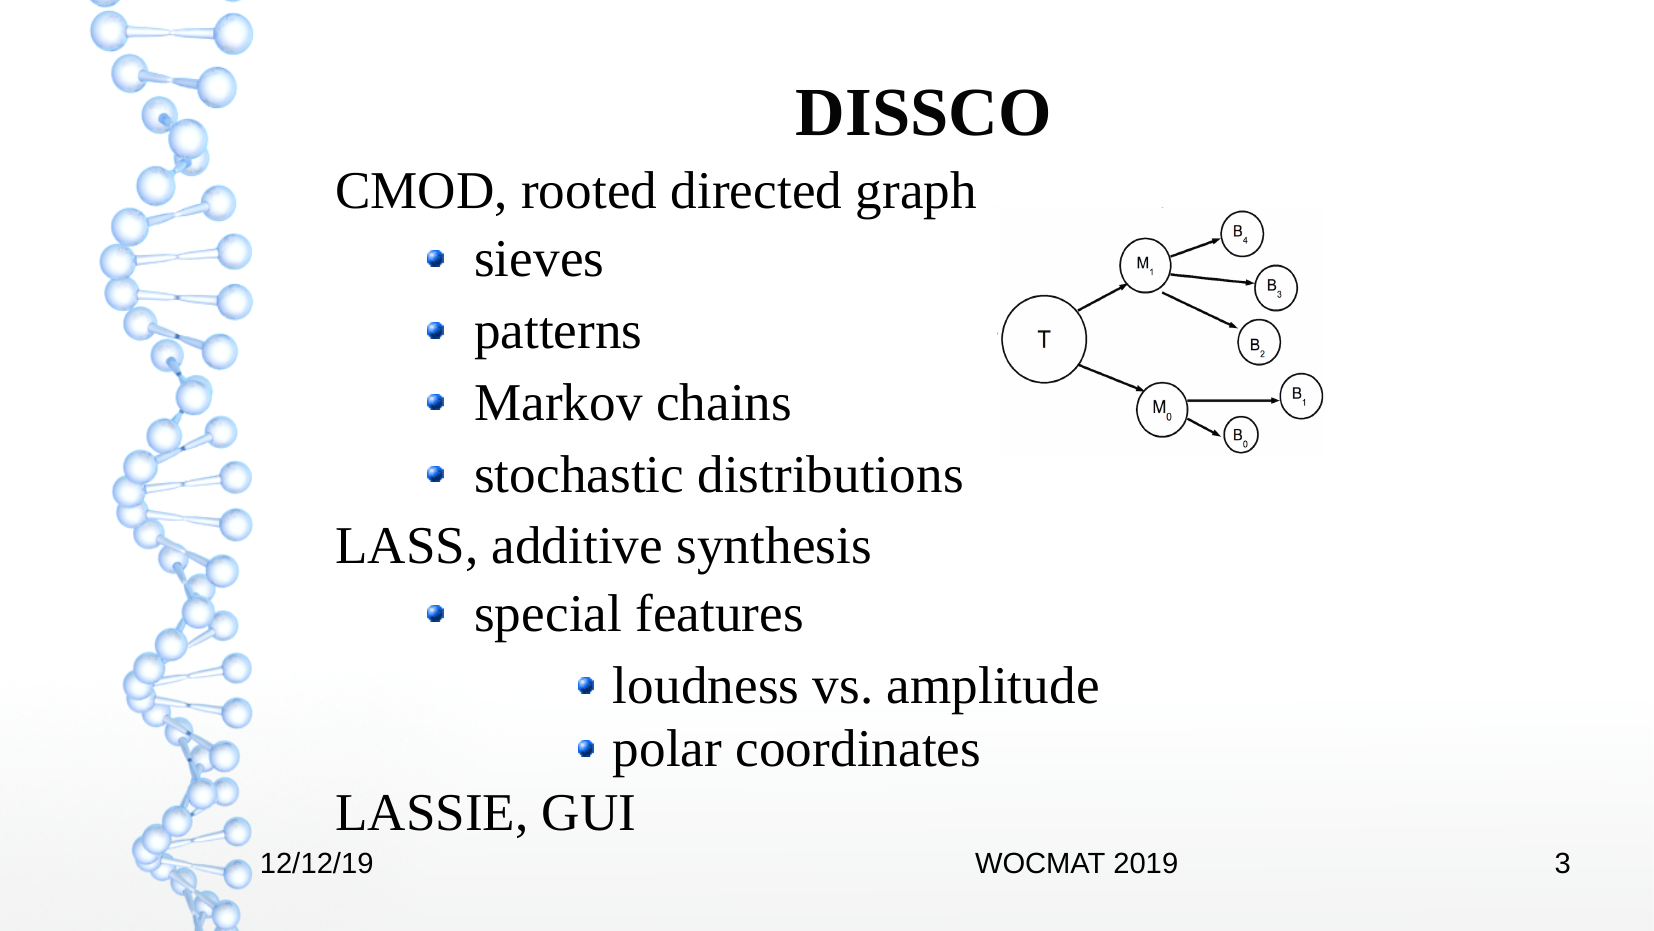

# DISSCO
CMOD, rooted directed graph
sieves
patterns
Markov chains
stochastic distributions
LASS, additive synthesis
special features
loudness vs. amplitude
polar coordinates
LASSIE, GUI
12/12/19
WOCMAT 2019
3